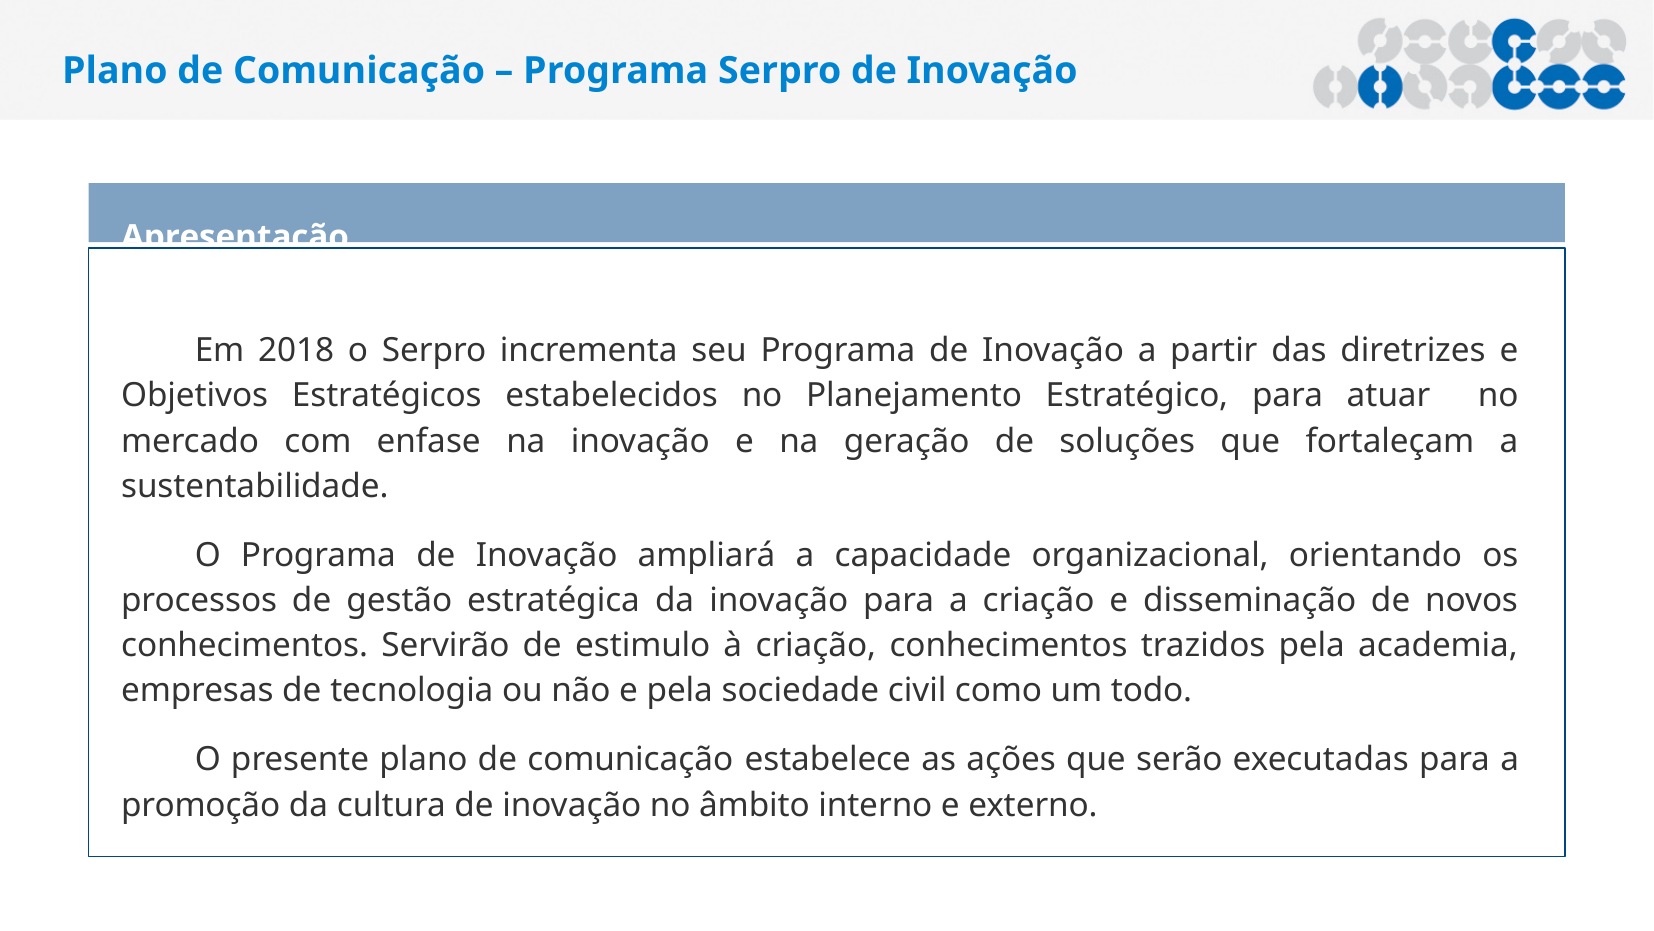

Plano de Comunicação – Programa Serpro de Inovação
Apresentação
	Em 2018 o Serpro incrementa seu Programa de Inovação a partir das diretrizes e Objetivos Estratégicos estabelecidos no Planejamento Estratégico, para atuar no mercado com enfase na inovação e na geração de soluções que fortaleçam a sustentabilidade.
	O Programa de Inovação ampliará a capacidade organizacional, orientando os processos de gestão estratégica da inovação para a criação e disseminação de novos conhecimentos. Servirão de estimulo à criação, conhecimentos trazidos pela academia, empresas de tecnologia ou não e pela sociedade civil como um todo.
	O presente plano de comunicação estabelece as ações que serão executadas para a promoção da cultura de inovação no âmbito interno e externo.